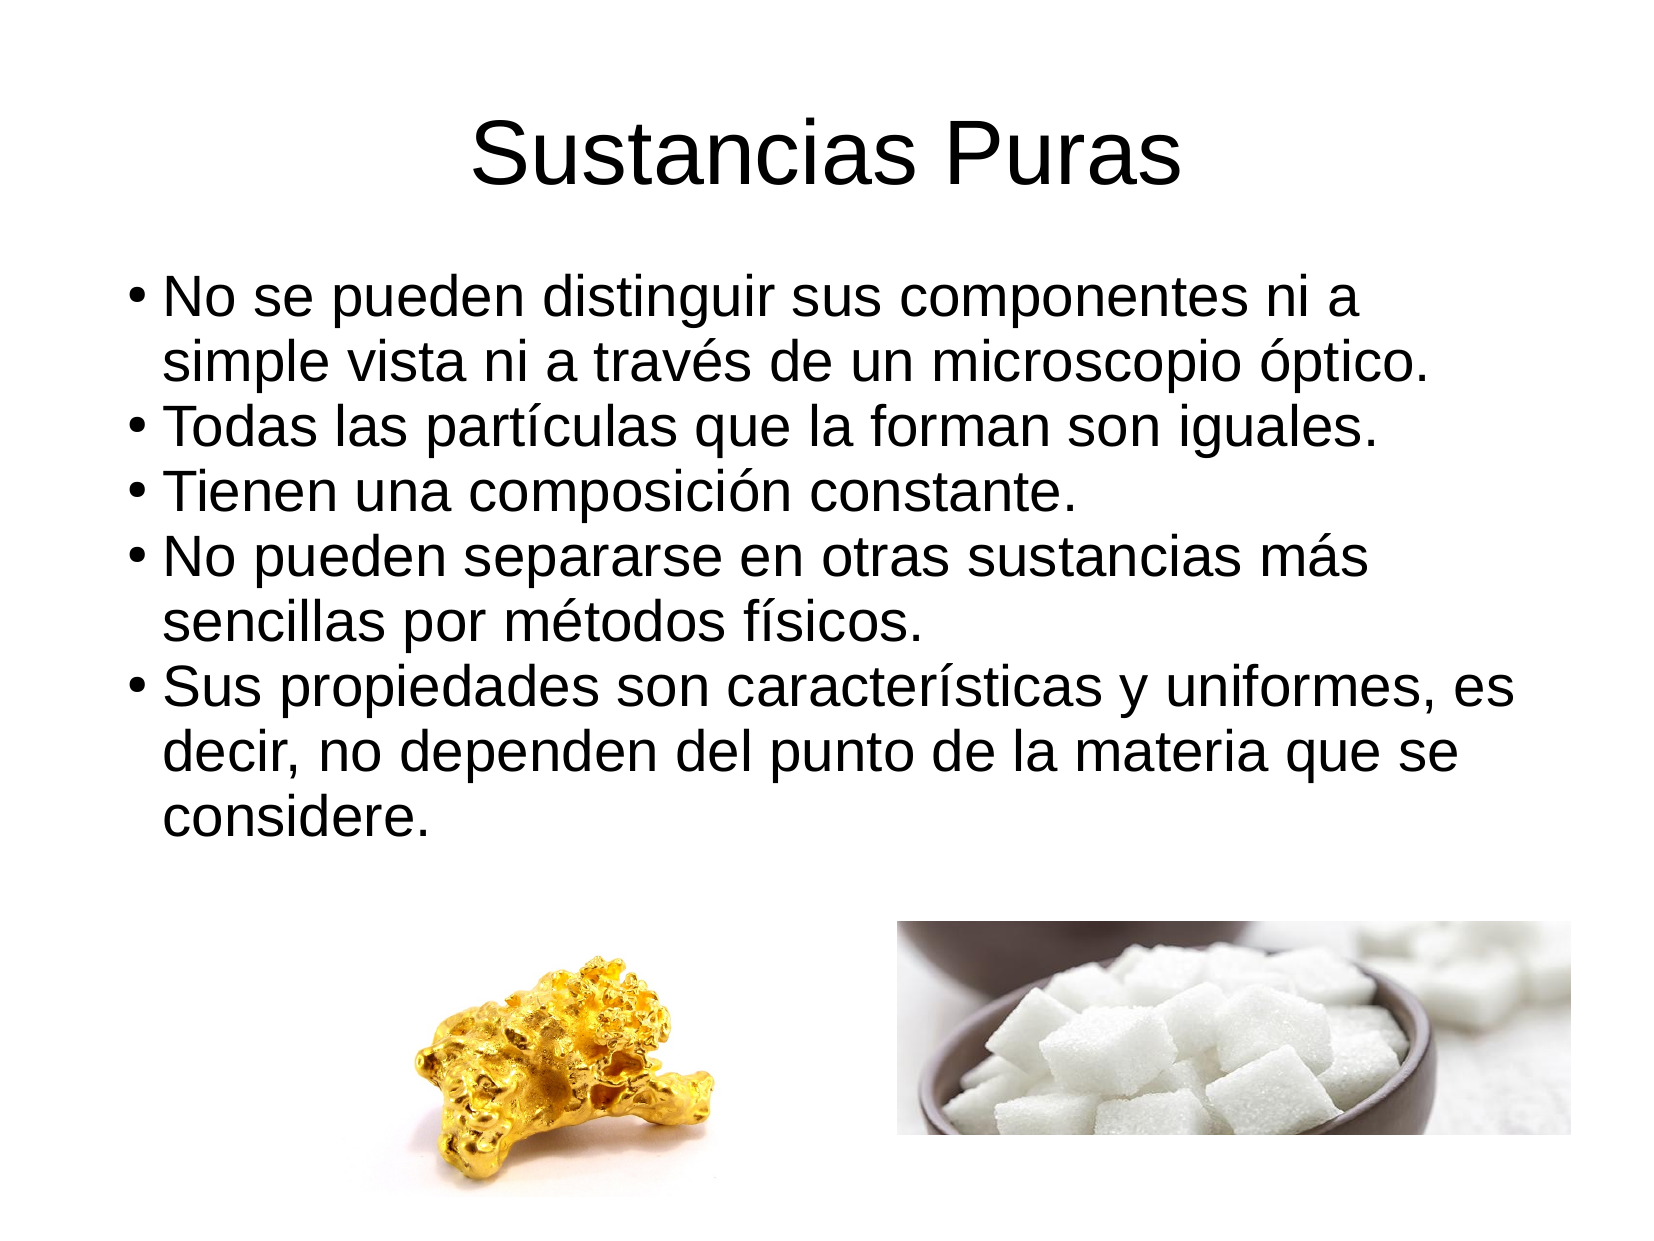

# Sustancias Puras
No se pueden distinguir sus componentes ni a simple vista ni a través de un microscopio óptico.
Todas las partículas que la forman son iguales.
Tienen una composición constante.
No pueden separarse en otras sustancias más sencillas por métodos físicos.
Sus propiedades son características y uniformes, es decir, no dependen del punto de la materia que se considere.